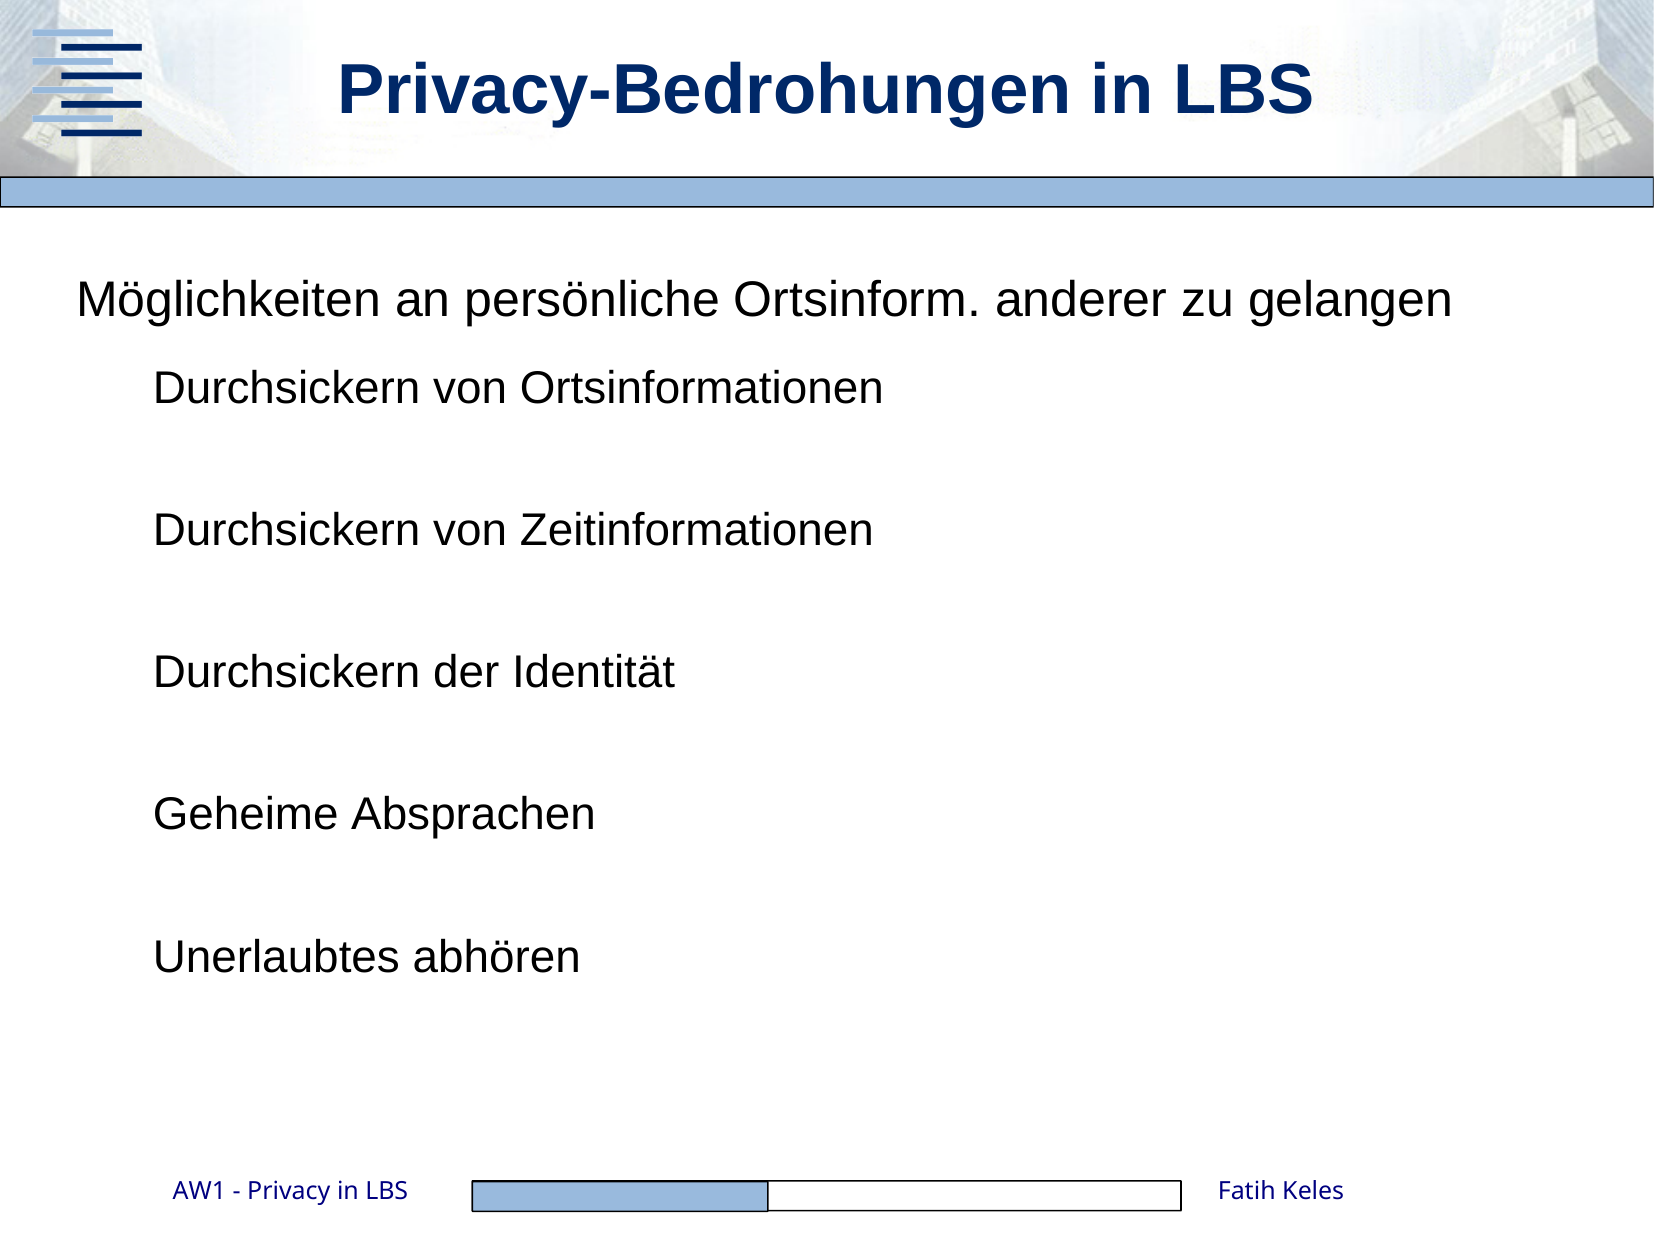

# Privacy-Bedrohungen in LBS
Möglichkeiten an persönliche Ortsinform. anderer zu gelangen
Durchsickern von Ortsinformationen
Durchsickern von Zeitinformationen
Durchsickern der Identität
Geheime Absprachen
Unerlaubtes abhören